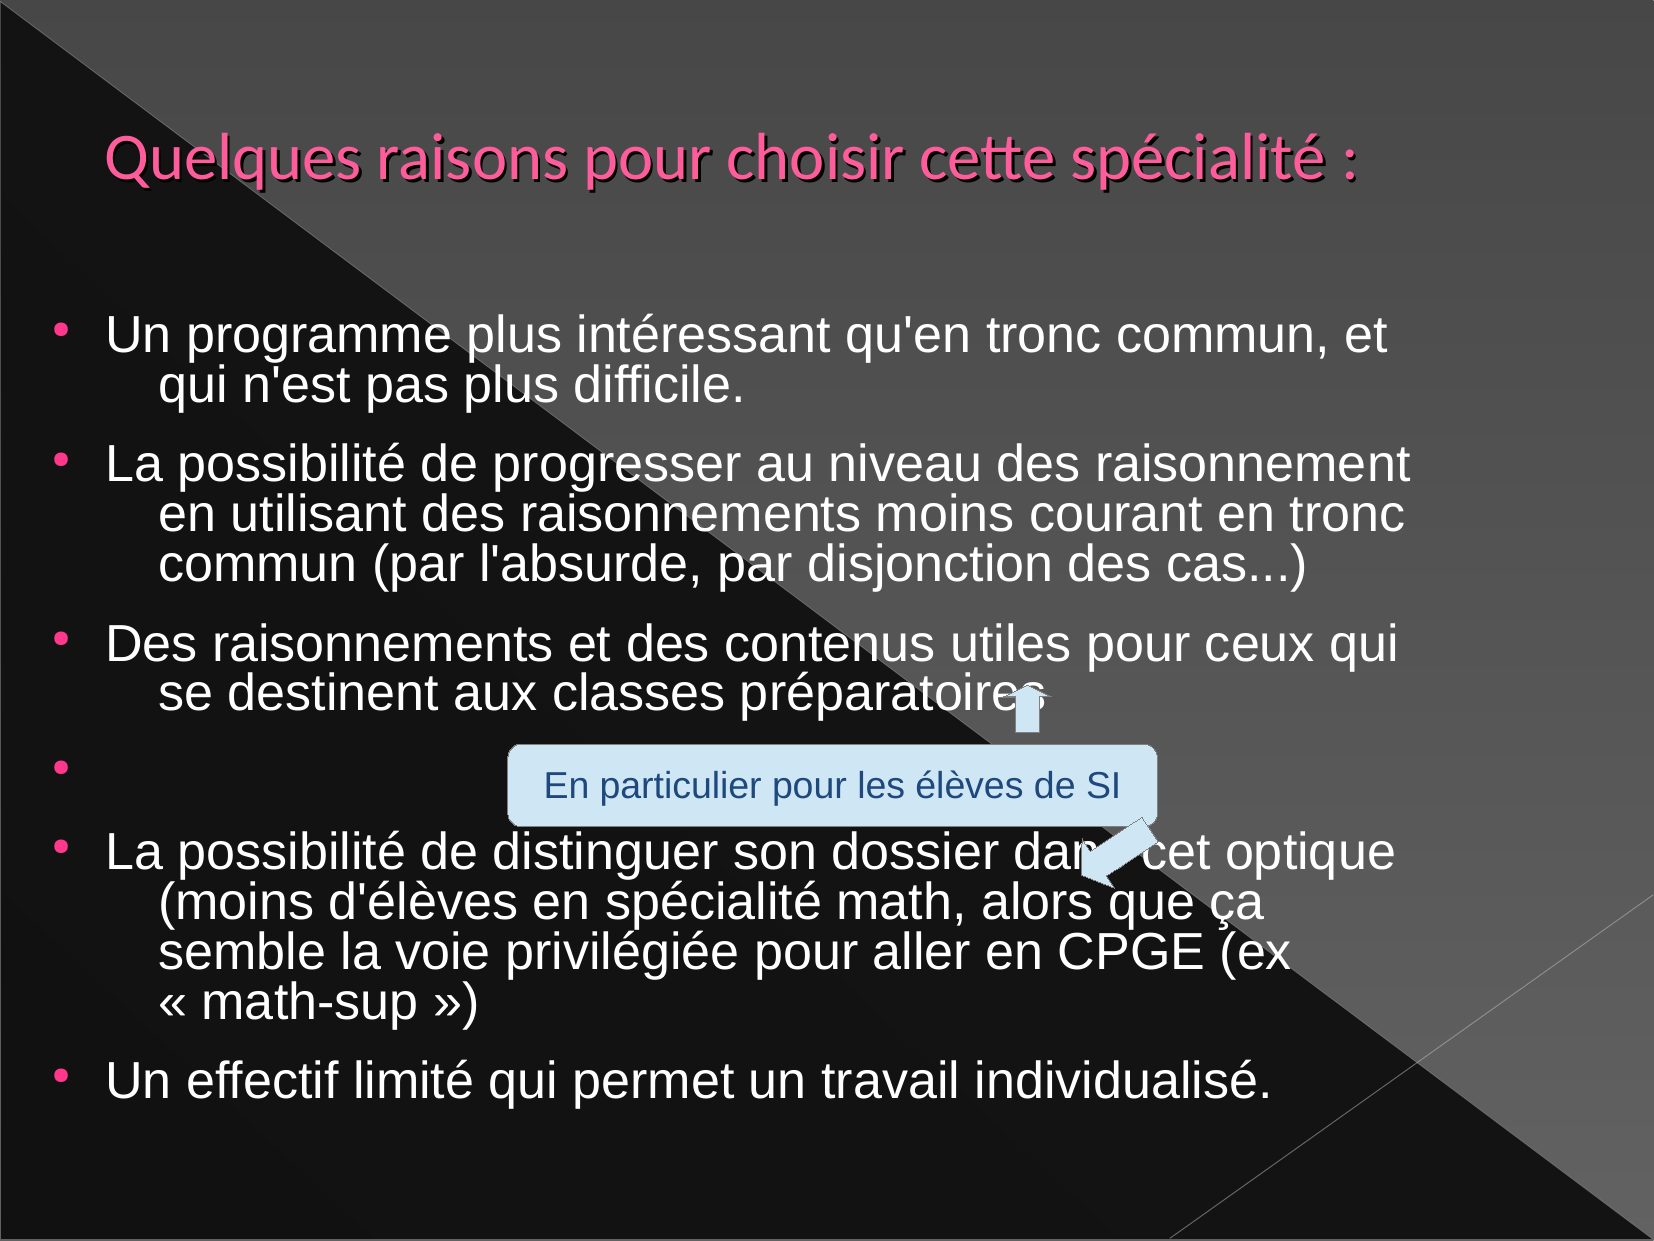

# Quelques raisons pour choisir cette spécialité :
Un programme plus intéressant qu'en tronc commun, et qui n'est pas plus difficile.
La possibilité de progresser au niveau des raisonnement en utilisant des raisonnements moins courant en tronc commun (par l'absurde, par disjonction des cas...)
Des raisonnements et des contenus utiles pour ceux qui se destinent aux classes préparatoires
La possibilité de distinguer son dossier dans cet optique (moins d'élèves en spécialité math, alors que ça semble la voie privilégiée pour aller en CPGE (ex « math-sup »)
Un effectif limité qui permet un travail individualisé.
En particulier pour les élèves de SI